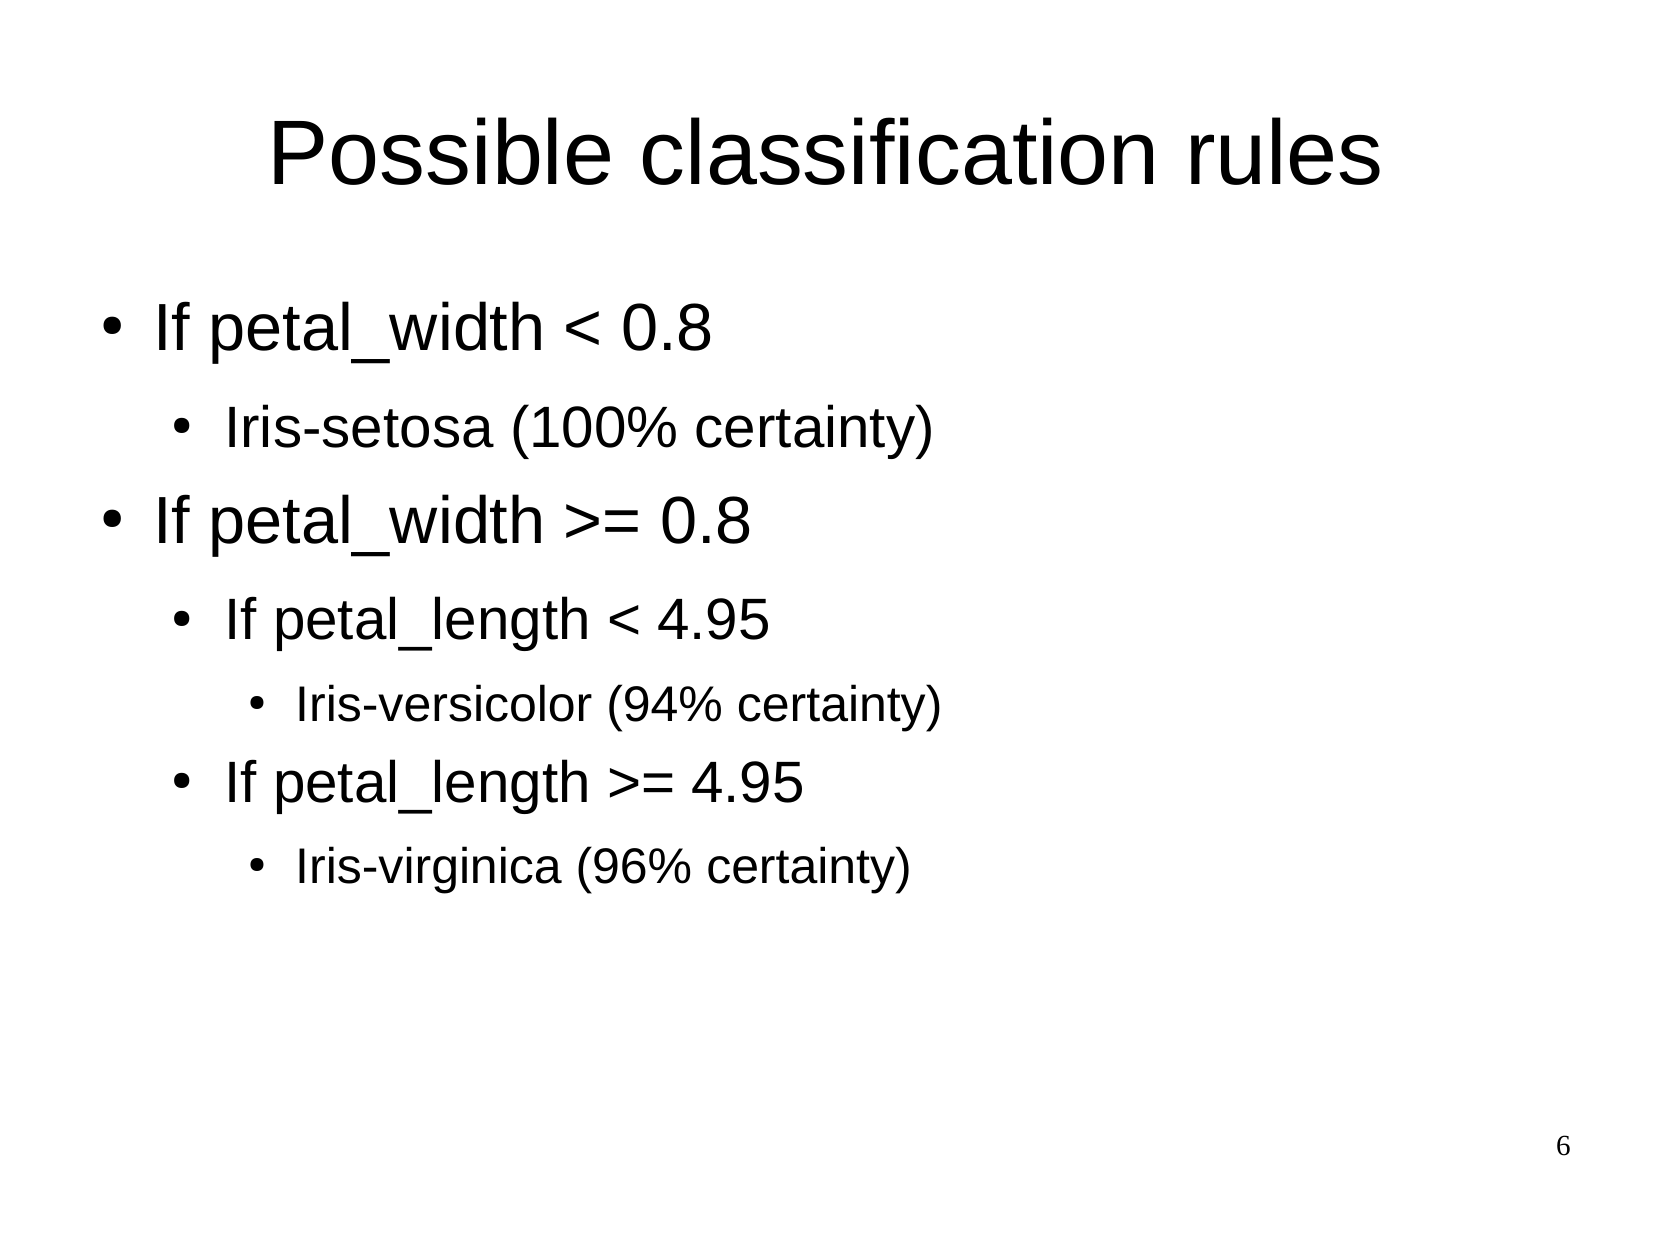

# Possible classification rules
If petal_width < 0.8
Iris-setosa (100% certainty)
If petal_width >= 0.8
If petal_length < 4.95
Iris-versicolor (94% certainty)
If petal_length >= 4.95
Iris-virginica (96% certainty)
6